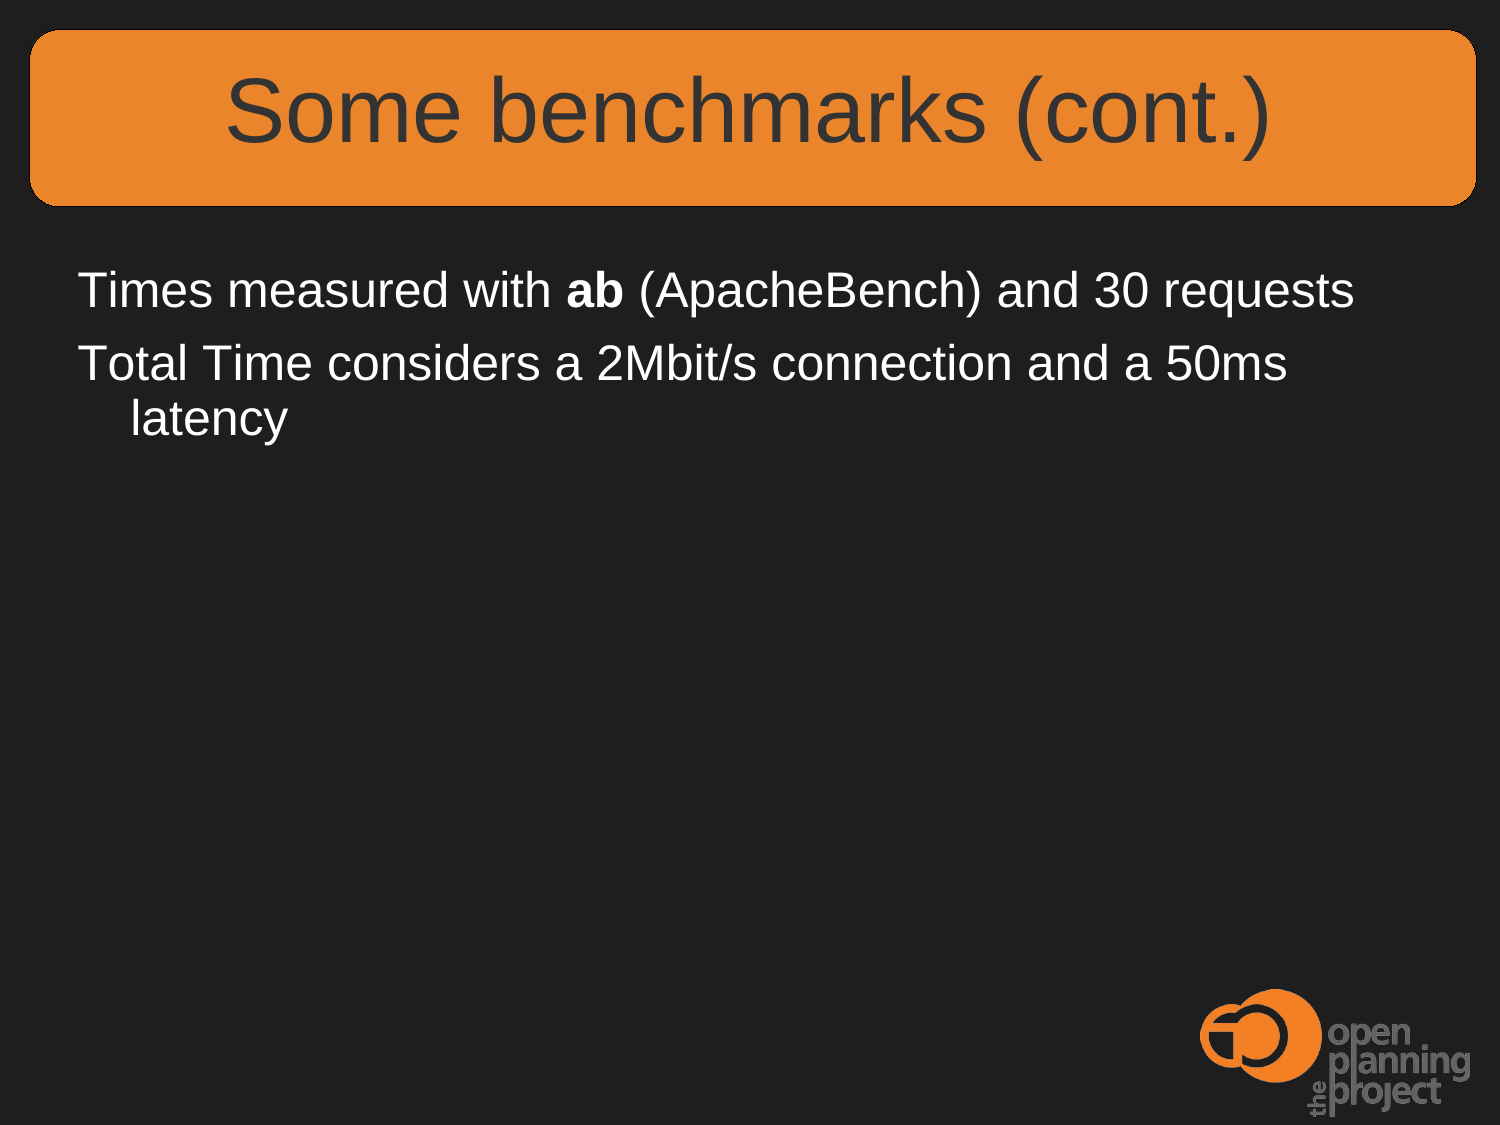

# Some benchmarks (cont.)
Times measured with ab (ApacheBench) and 30 requests
Total Time considers a 2Mbit/s connection and a 50ms latency